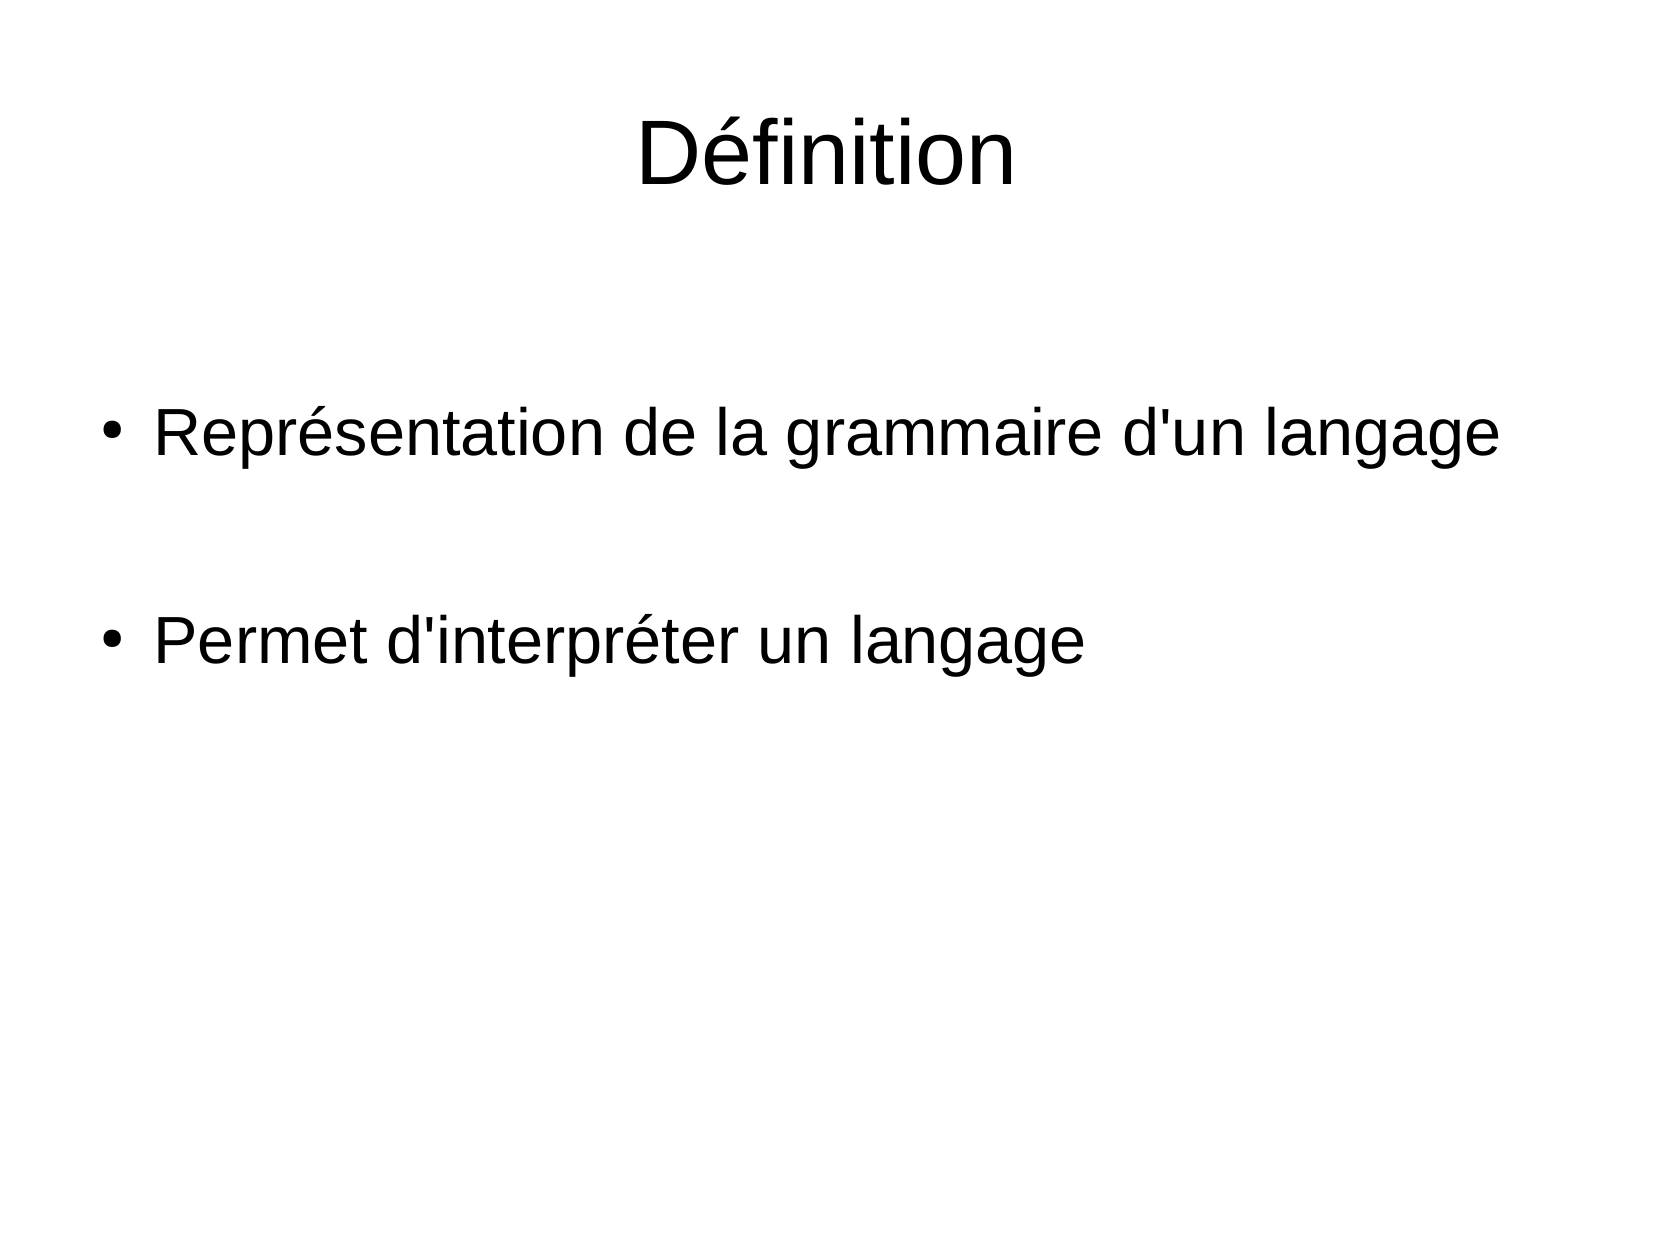

# Définition
Représentation de la grammaire d'un langage
Permet d'interpréter un langage